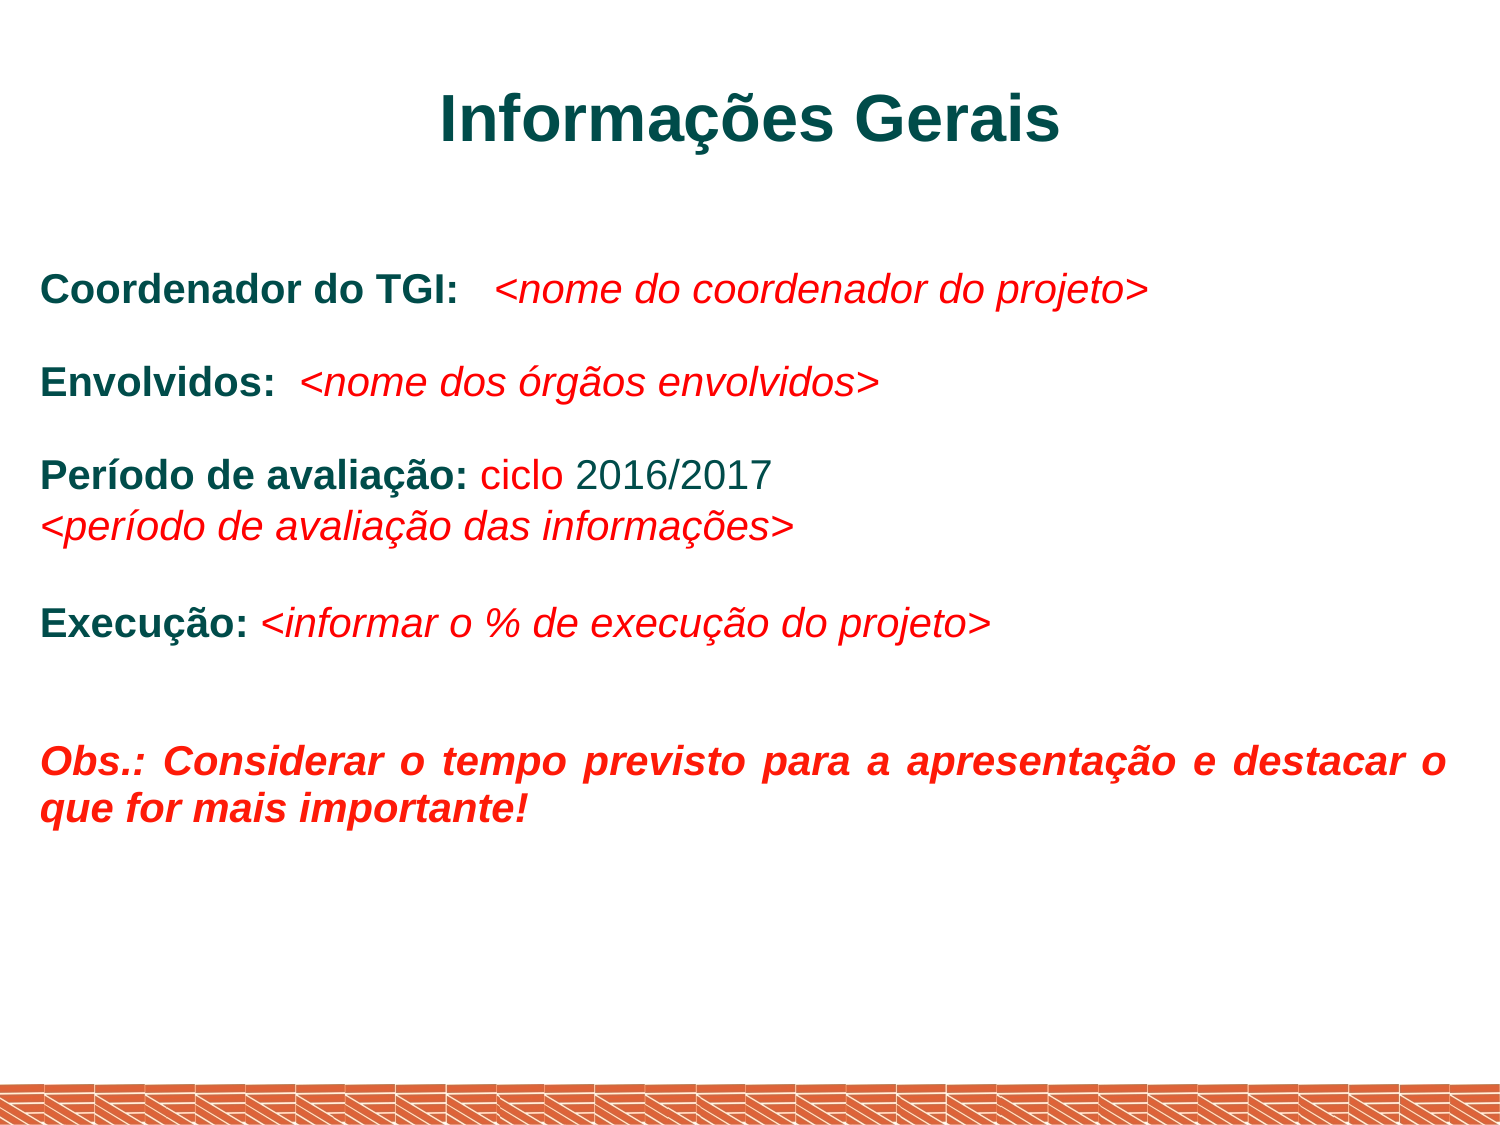

Informações Gerais
Coordenador do TGI: <nome do coordenador do projeto>
Envolvidos: <nome dos órgãos envolvidos>
Período de avaliação: ciclo 2016/2017
<período de avaliação das informações>
Execução: <informar o % de execução do projeto>
Obs.: Considerar o tempo previsto para a apresentação e destacar o que for mais importante!